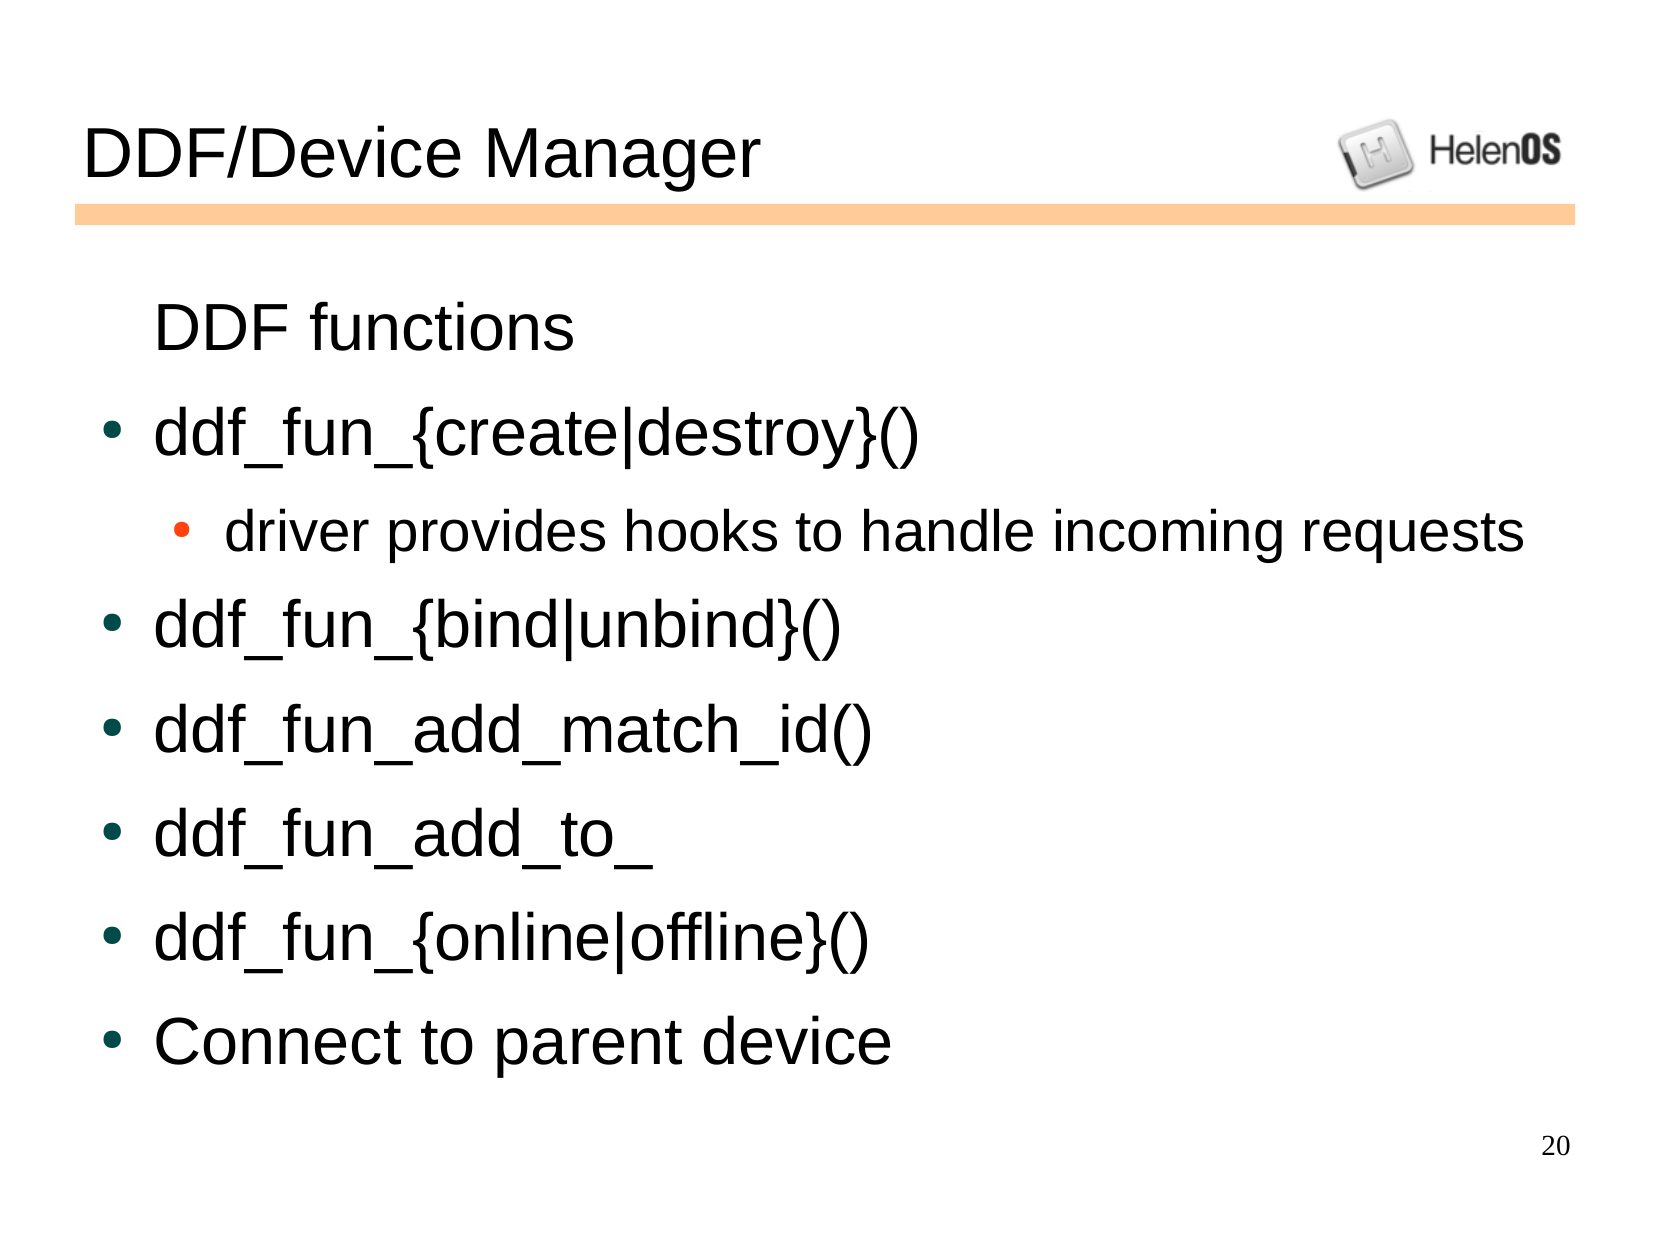

# DDF/Device Manager
DDF functions
ddf_fun_{create|destroy}()
driver provides hooks to handle incoming requests
ddf_fun_{bind|unbind}()
ddf_fun_add_match_id()
ddf_fun_add_to_
ddf_fun_{online|offline}()
Connect to parent device
20